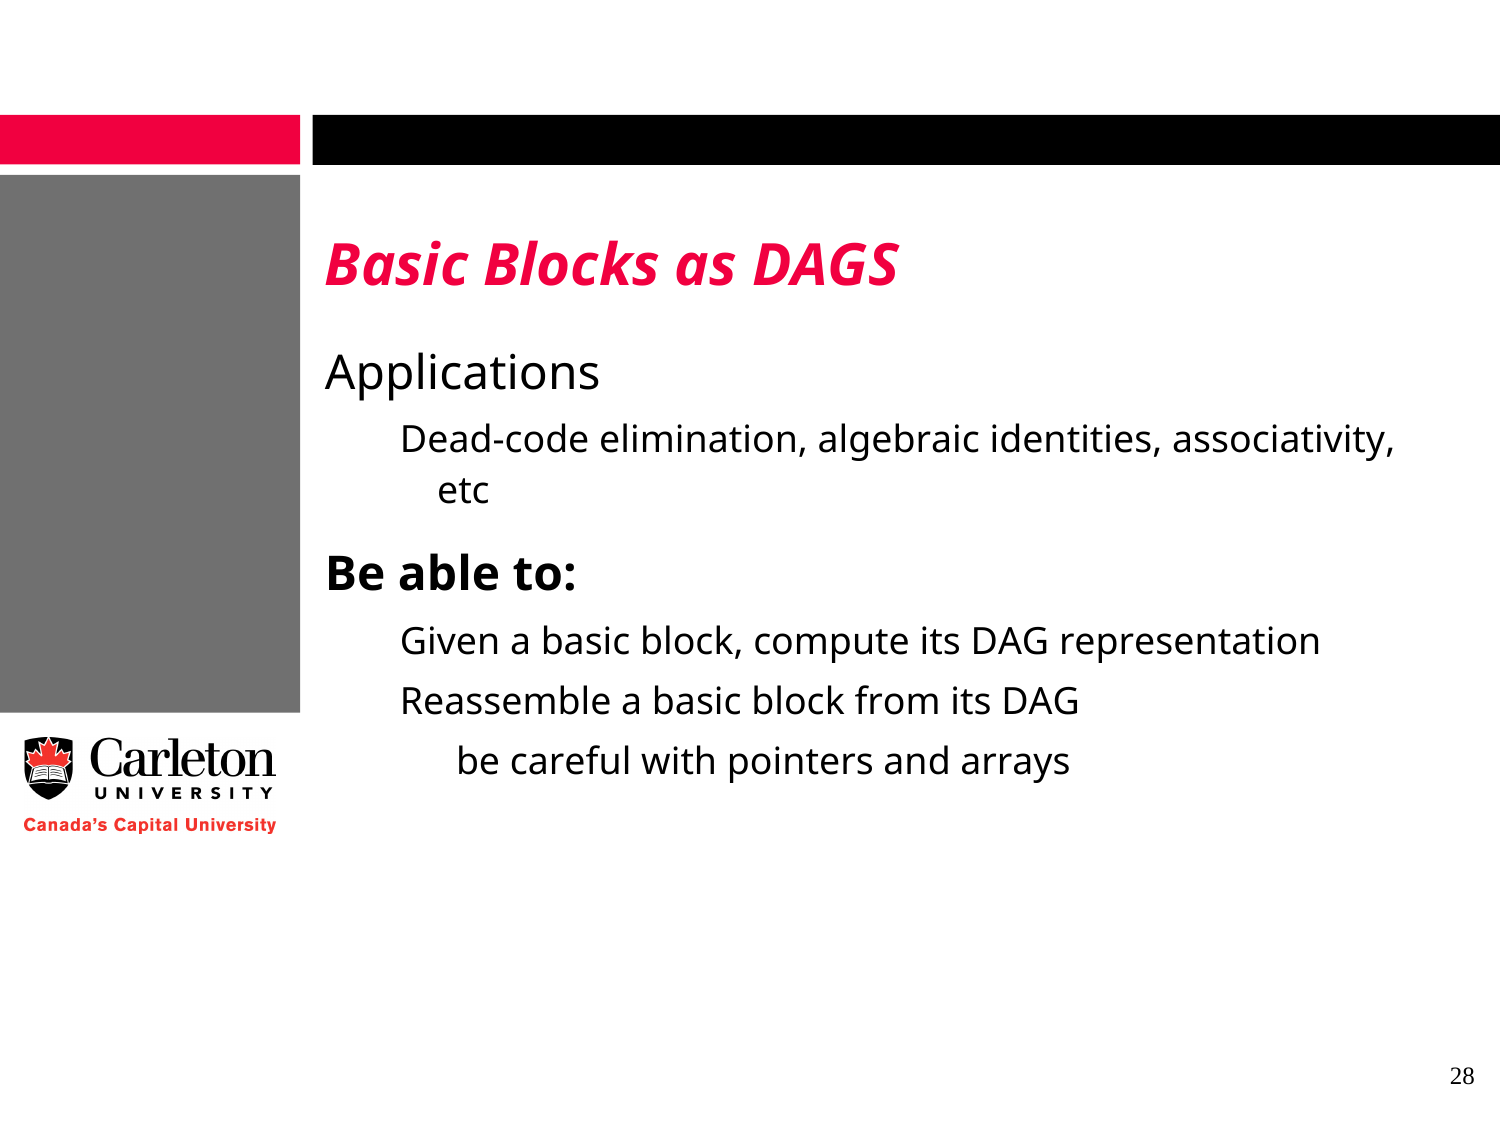

# Basic Blocks as DAGS
Applications
Dead-code elimination, algebraic identities, associativity, etc
Be able to:
Given a basic block, compute its DAG representation
Reassemble a basic block from its DAG
be careful with pointers and arrays
28